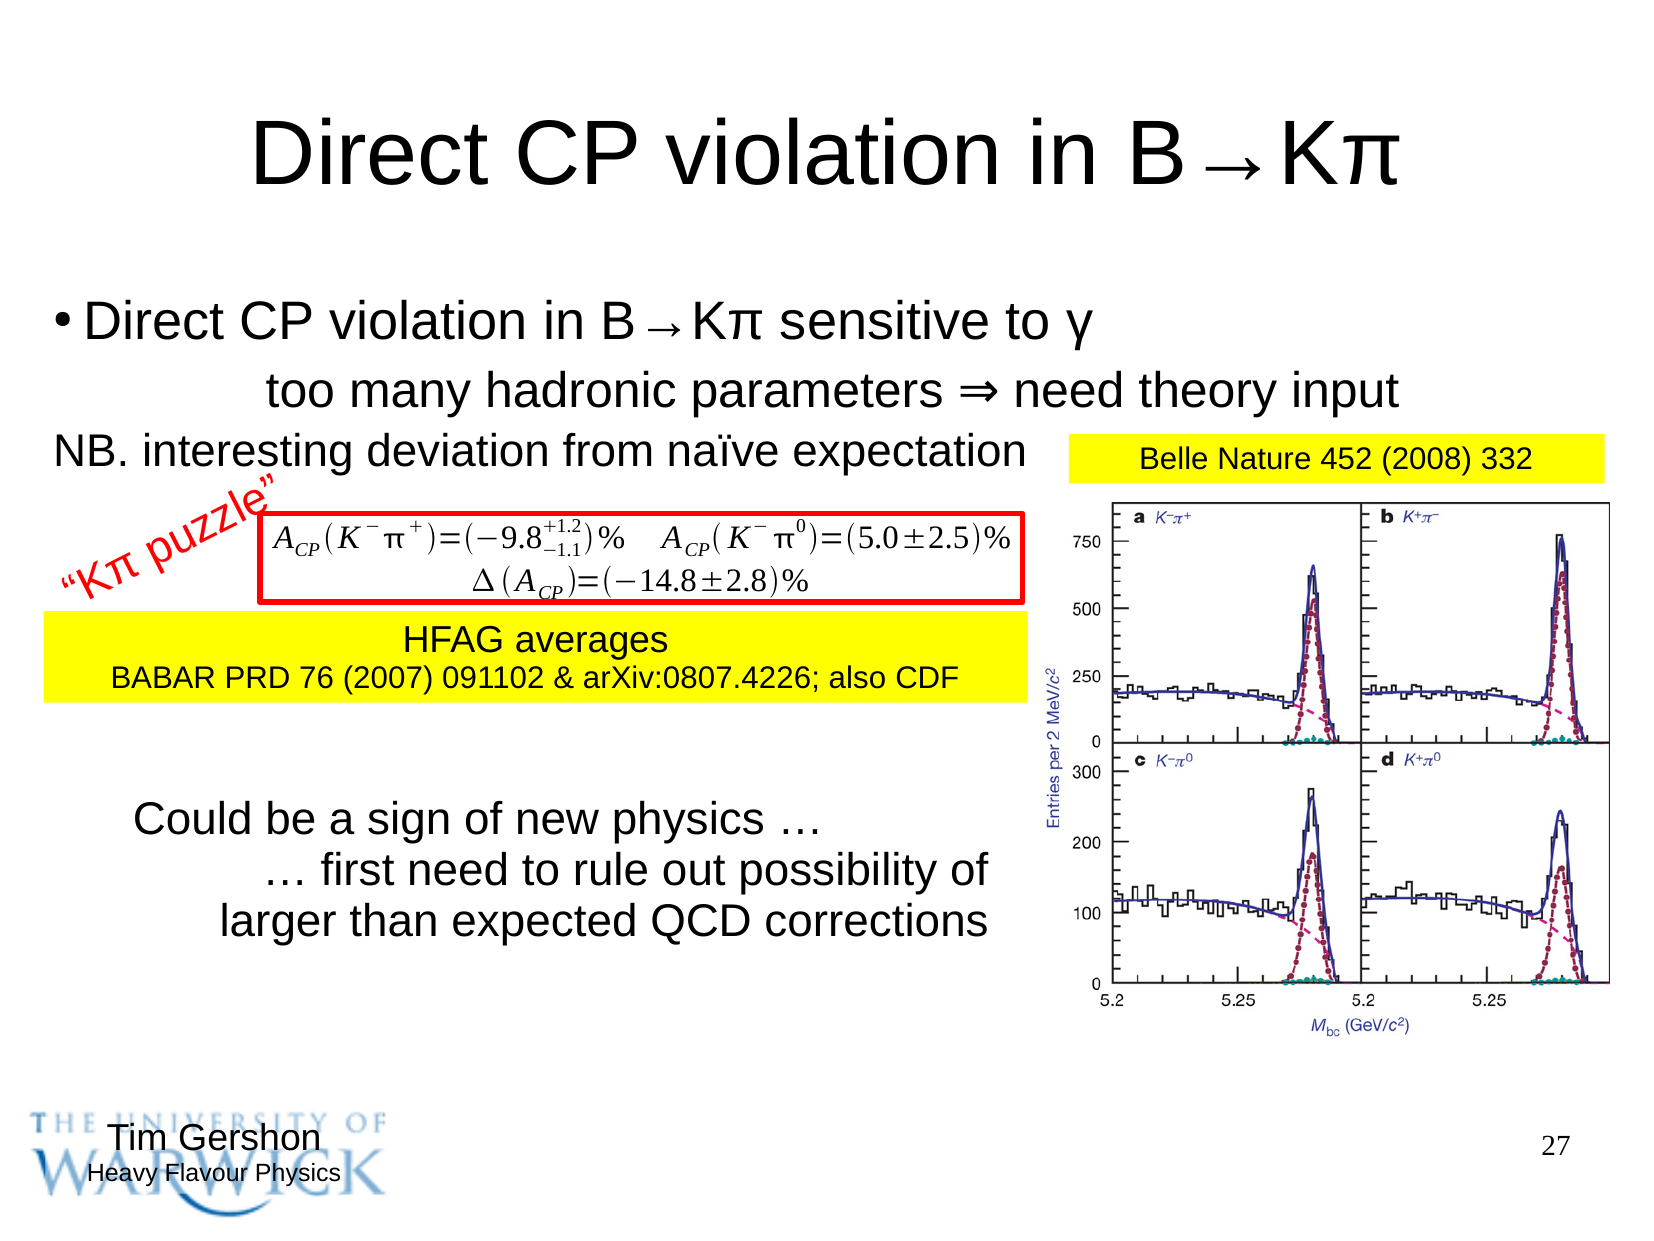

# Direct CP violation in B→Kπ
Direct CP violation in B→Kπ sensitive to γ
too many hadronic parameters ⇒ need theory input
NB. interesting deviation from naïve expectation
Belle Nature 452 (2008) 332
“Kπ puzzle”
HFAG averages
 BABAR PRD 76 (2007) 091102 & arXiv:0807.4226; also CDF
Could be a sign of new physics …
… first need to rule out possibility of larger than expected QCD corrections
Tim Gershon
Heavy Flavour Physics
27